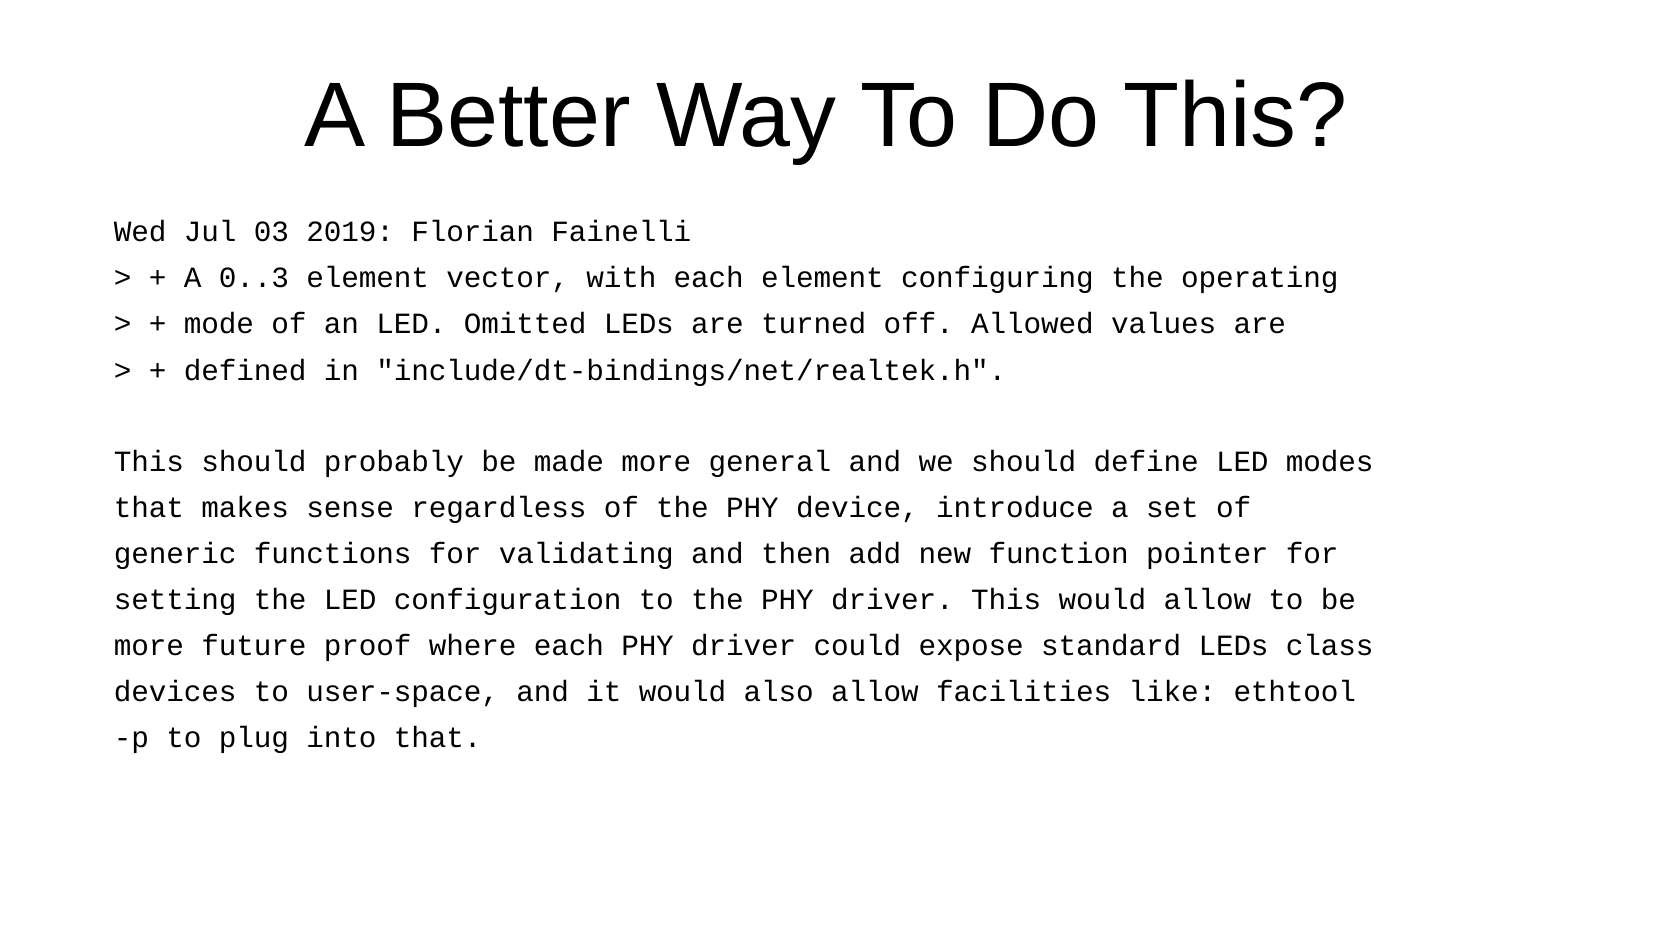

# A Better Way To Do This?
Wed Jul 03 2019: Florian Fainelli
> + A 0..3 element vector, with each element configuring the operating
> + mode of an LED. Omitted LEDs are turned off. Allowed values are
> + defined in "include/dt-bindings/net/realtek.h".
This should probably be made more general and we should define LED modes
that makes sense regardless of the PHY device, introduce a set of
generic functions for validating and then add new function pointer for
setting the LED configuration to the PHY driver. This would allow to be
more future proof where each PHY driver could expose standard LEDs class
devices to user-space, and it would also allow facilities like: ethtool
-p to plug into that.